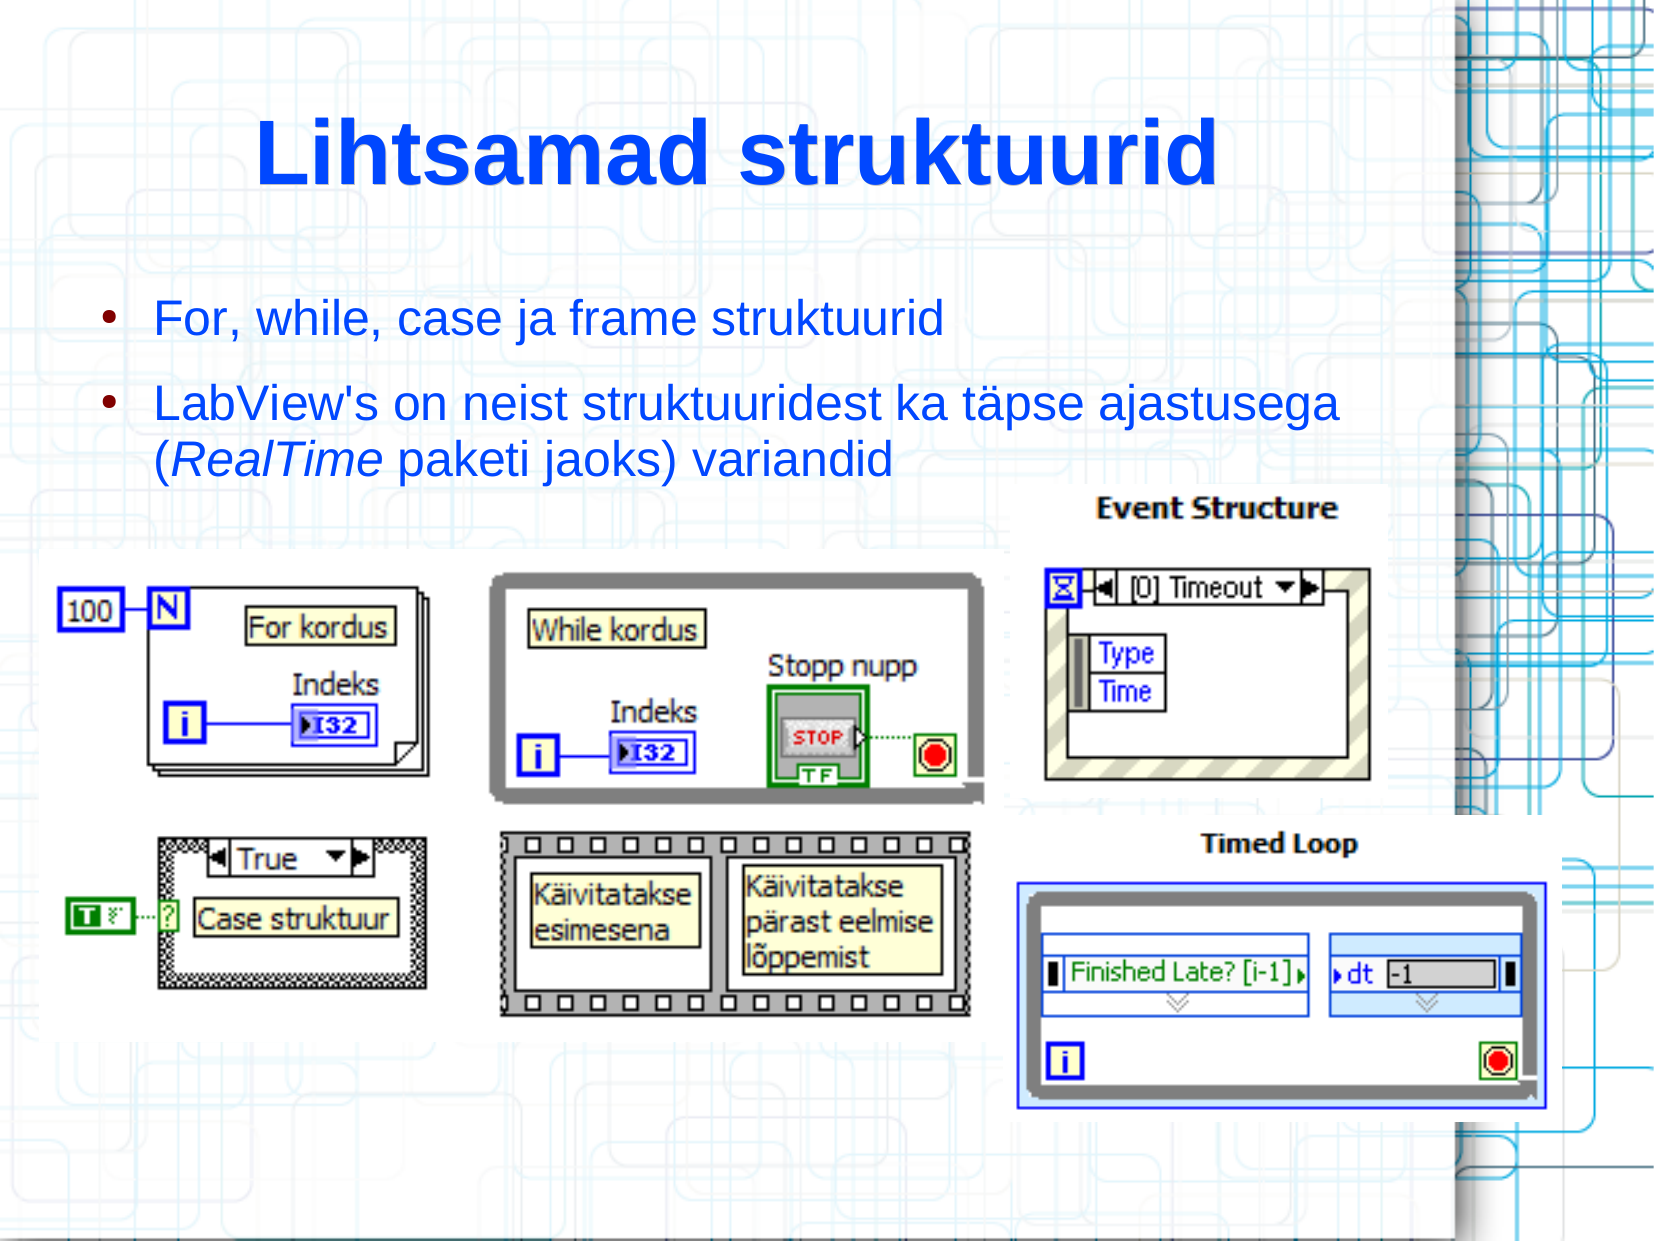

# Lihtsamad struktuurid
For, while, case ja frame struktuurid
LabView's on neist struktuuridest ka täpse ajastusega (RealTime paketi jaoks) variandid